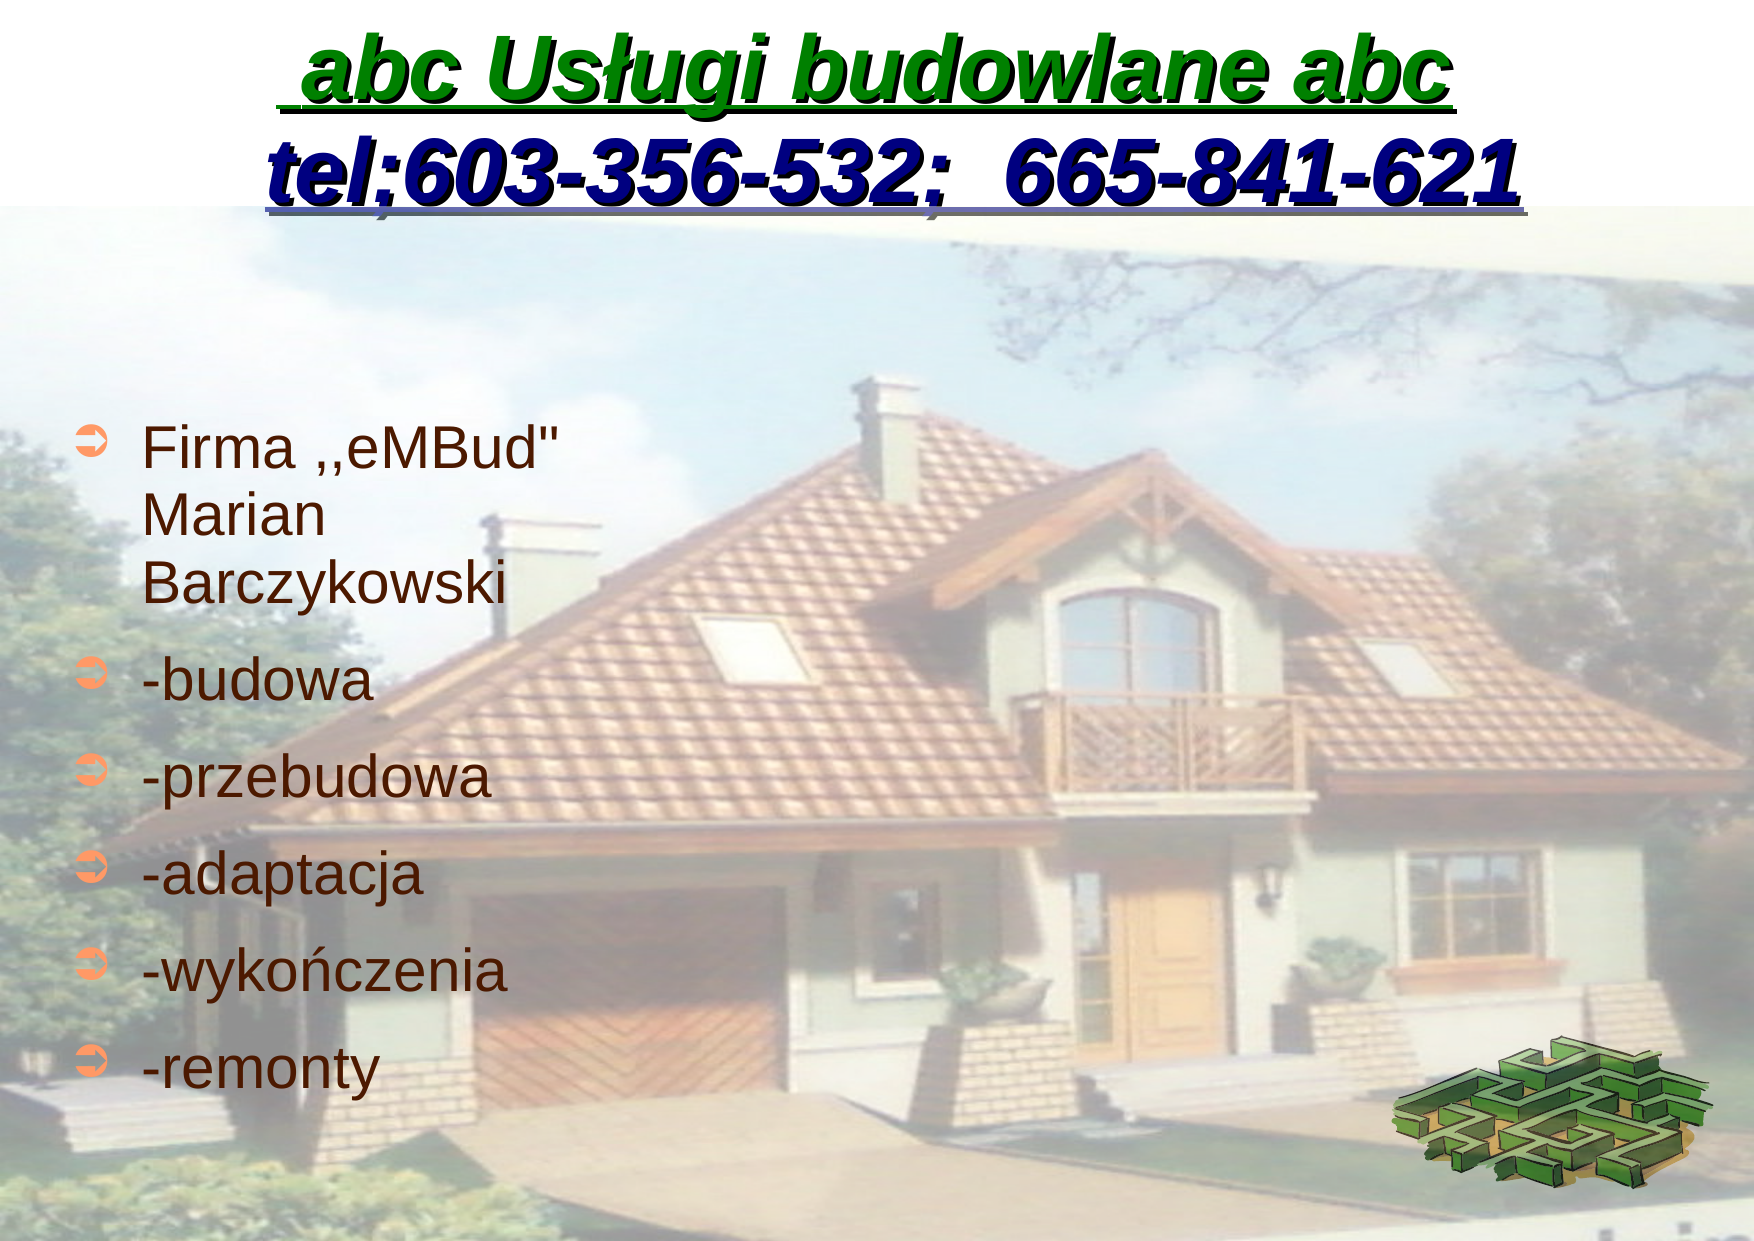

# abc Usługi budowlane abc tel;603-356-532; 665-841-621
Firma ,,eMBud" Marian Barczykowski
-budowa
-przebudowa
-adaptacja
-wykończenia
-remonty